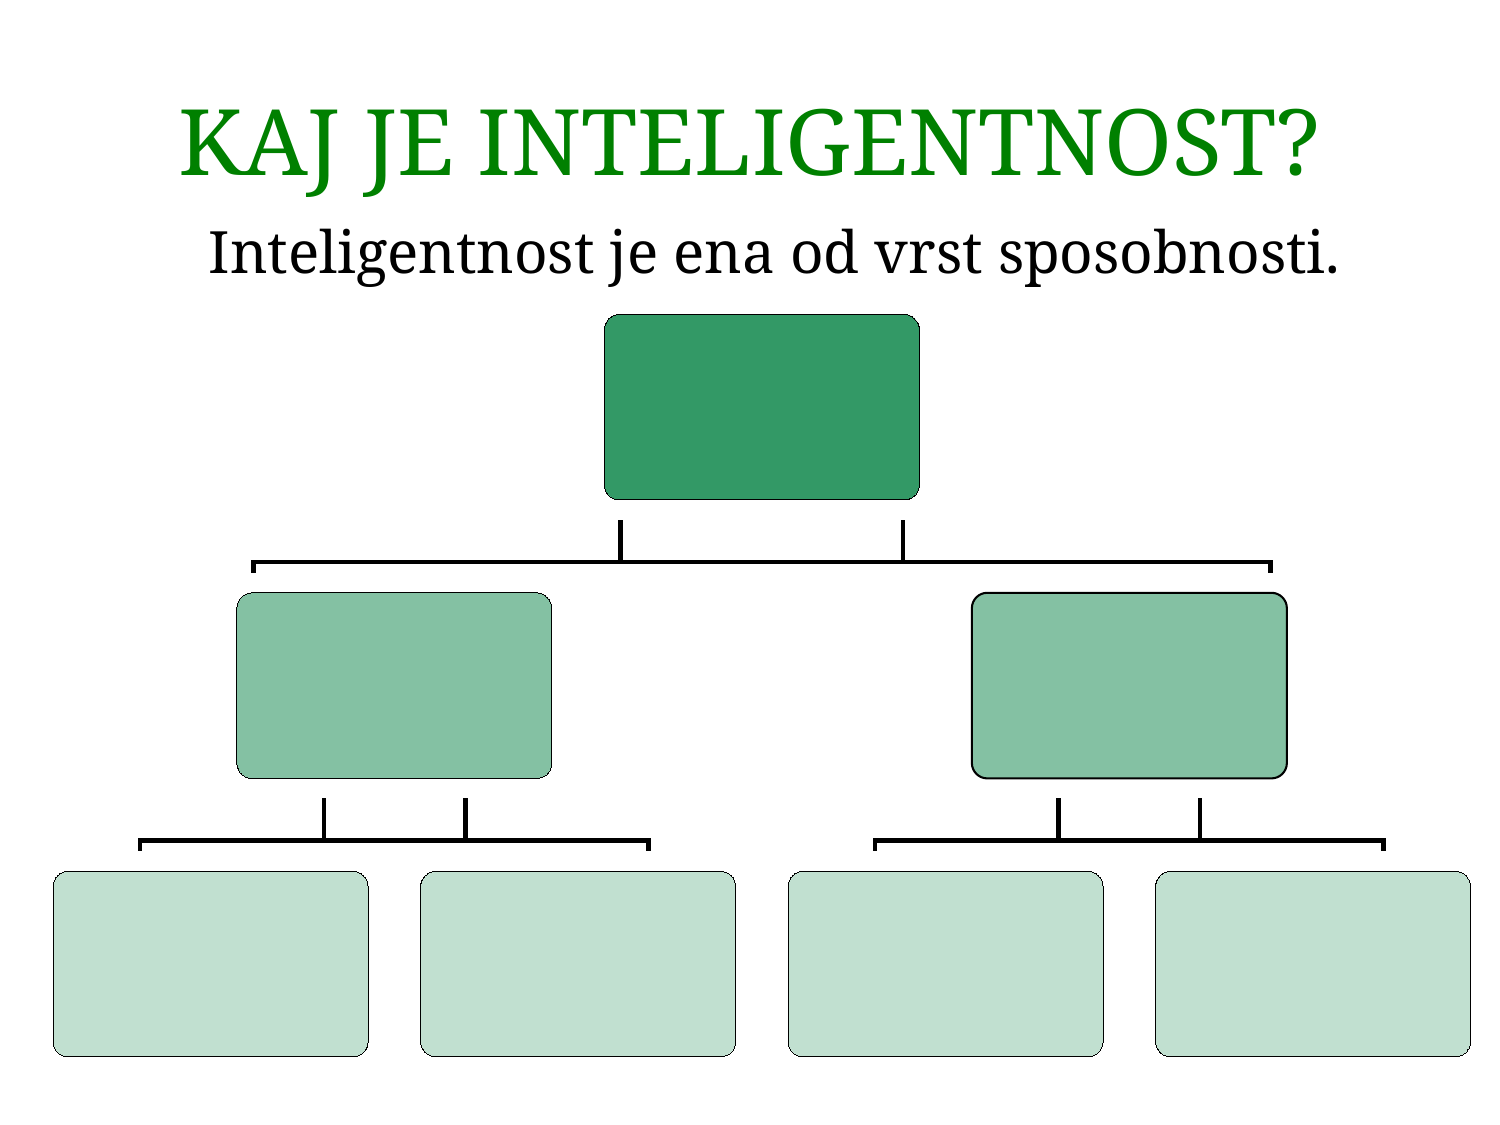

# KAJ JE INTELIGENTNOST?
Inteligentnost je ena od vrst sposobnosti.